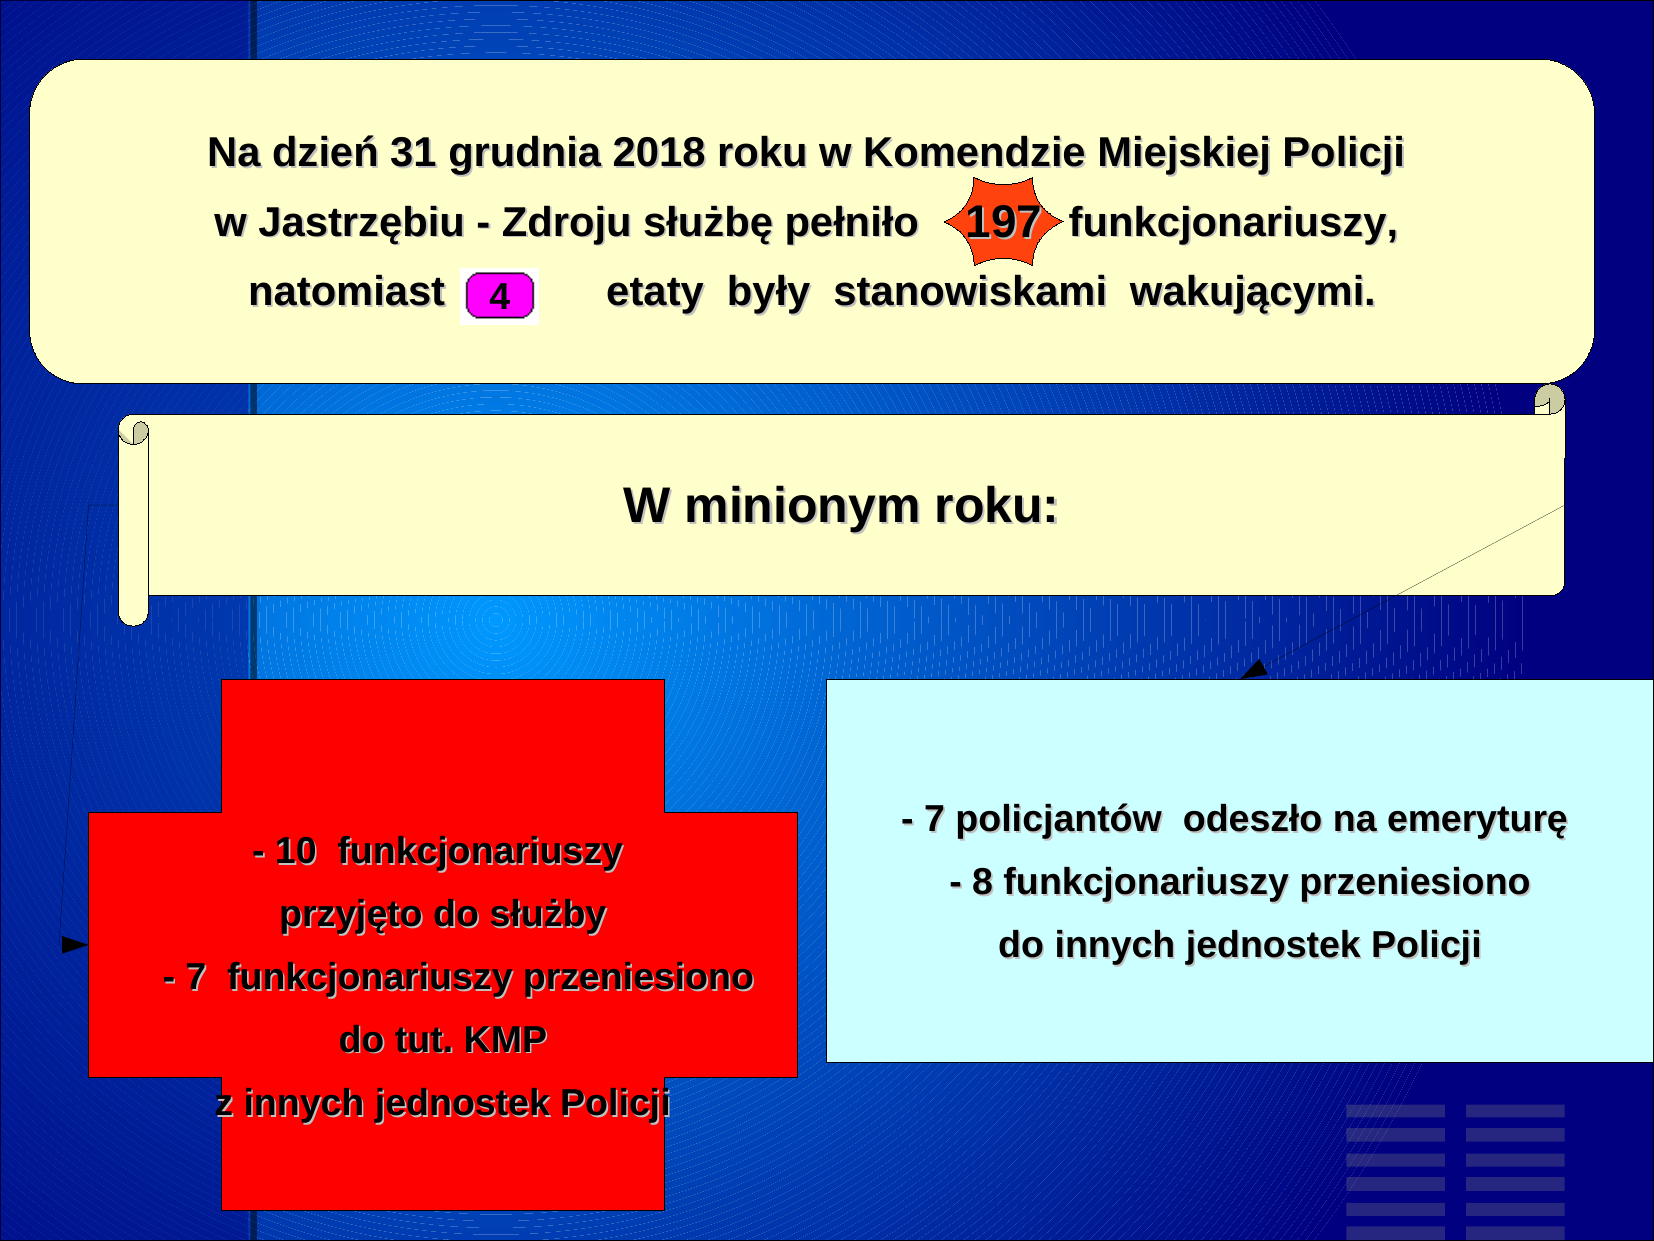

Na dzień 31 grudnia 2018 roku w Komendzie Miejskiej Policji
w Jastrzębiu - Zdroju służbę pełniło funkcjonariuszy,
natomiast etaty były stanowiskami wakującymi.
197
4
W minionym roku:
- 10 funkcjonariuszy
przyjęto do służby
 - 7 funkcjonariuszy przeniesiono
do tut. KMP
z innych jednostek Policji
- 7 policjantów odeszło na emeryturę
- 8 funkcjonariuszy przeniesiono
do innych jednostek Policji